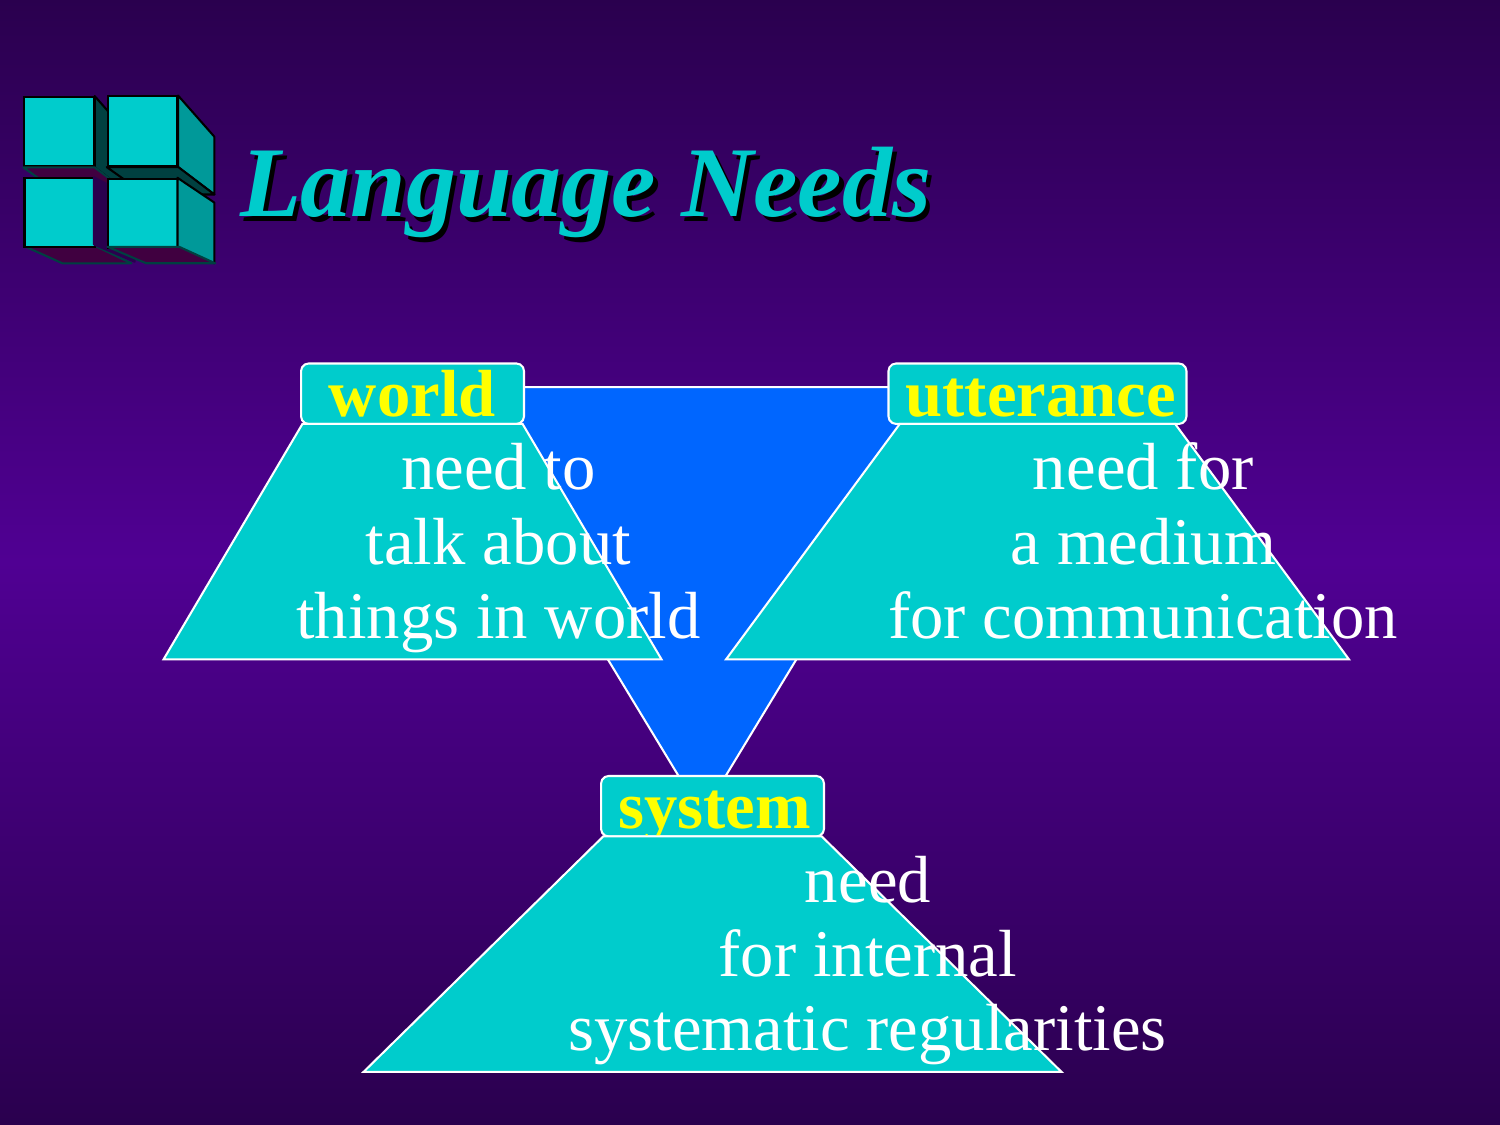

# Language Needs
world
utterance
need to
talk about
things in world
need for
a medium
for communication
system
need
for internal
systematic regularities